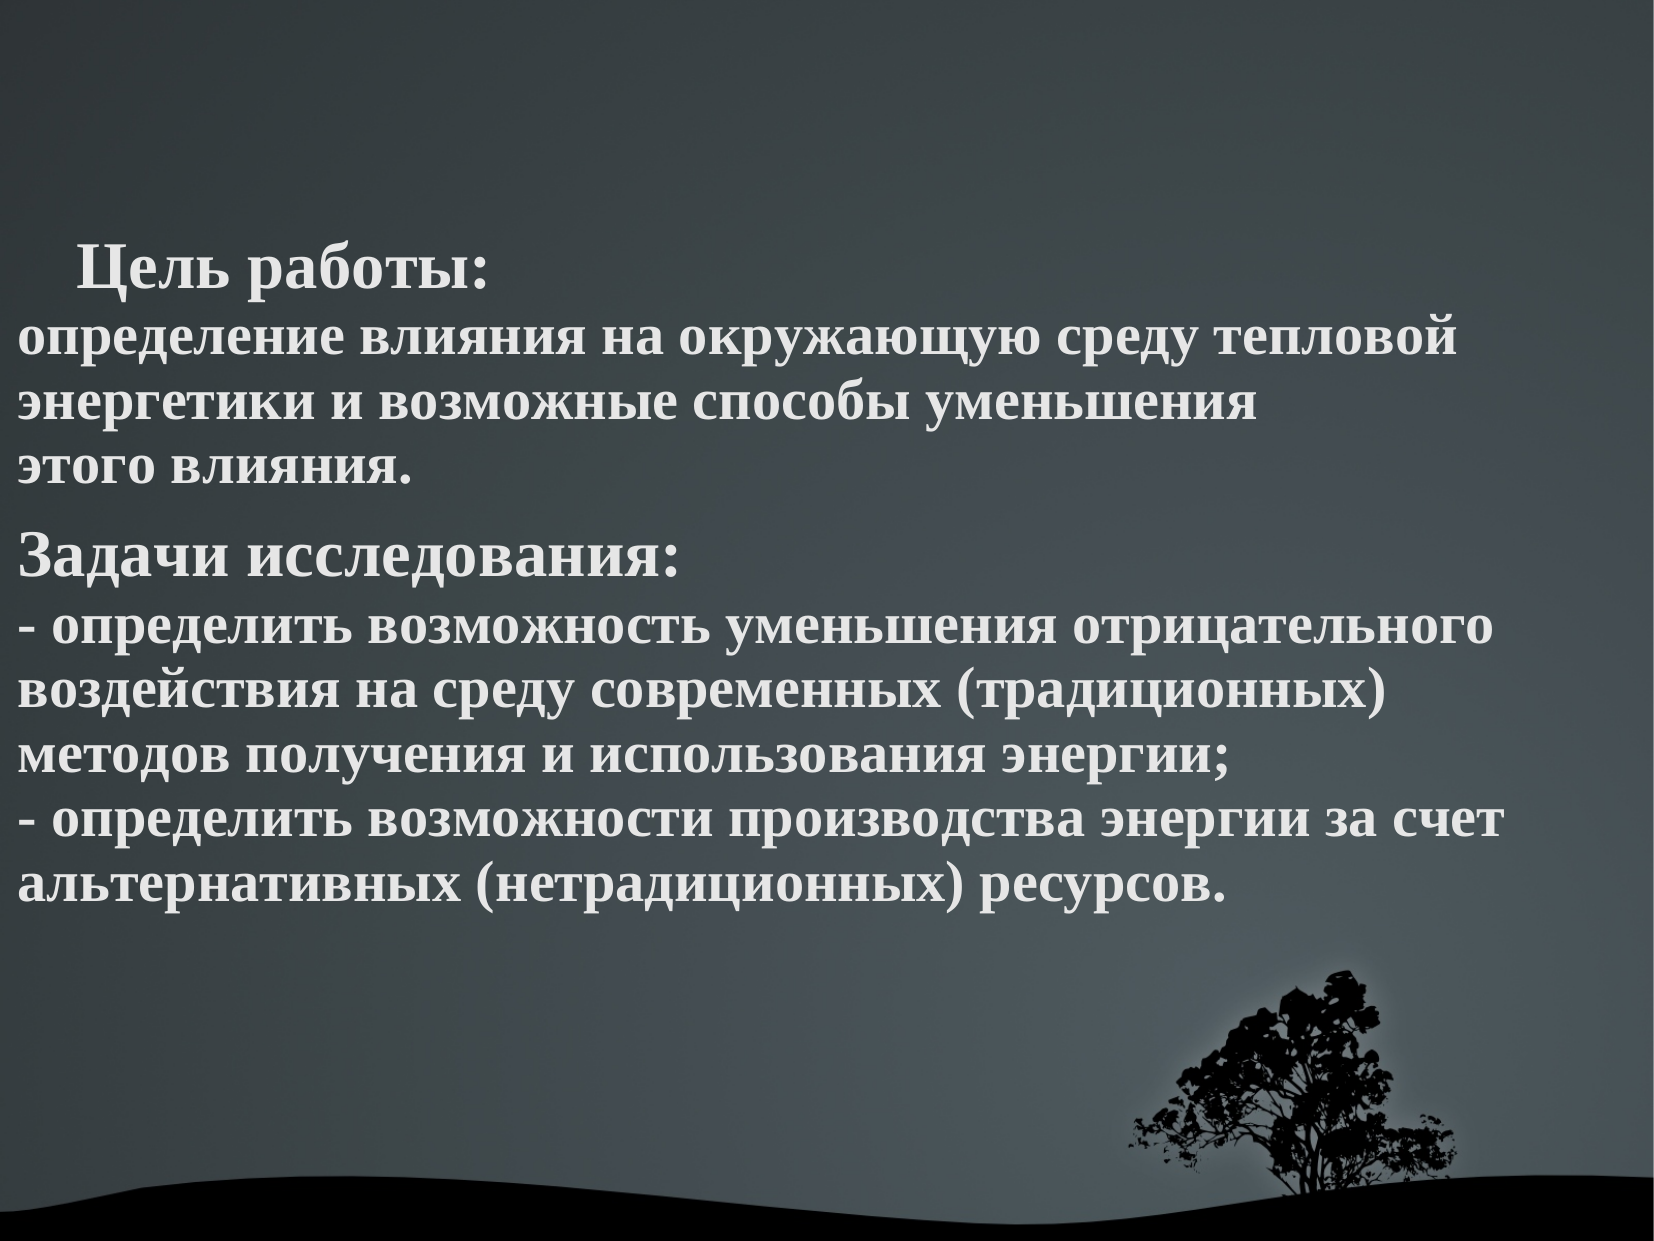

# Цель работы: определение влияния на окружающую среду тепловой энергетики и возможные способы уменьшения этого влияния. Задачи исследования: - определить возможность уменьшения отрицательного воздействия на среду современных (традиционных) методов получения и использования энергии; - определить возможности производства энергии за счет альтернативных (нетрадиционных) ресурсов.